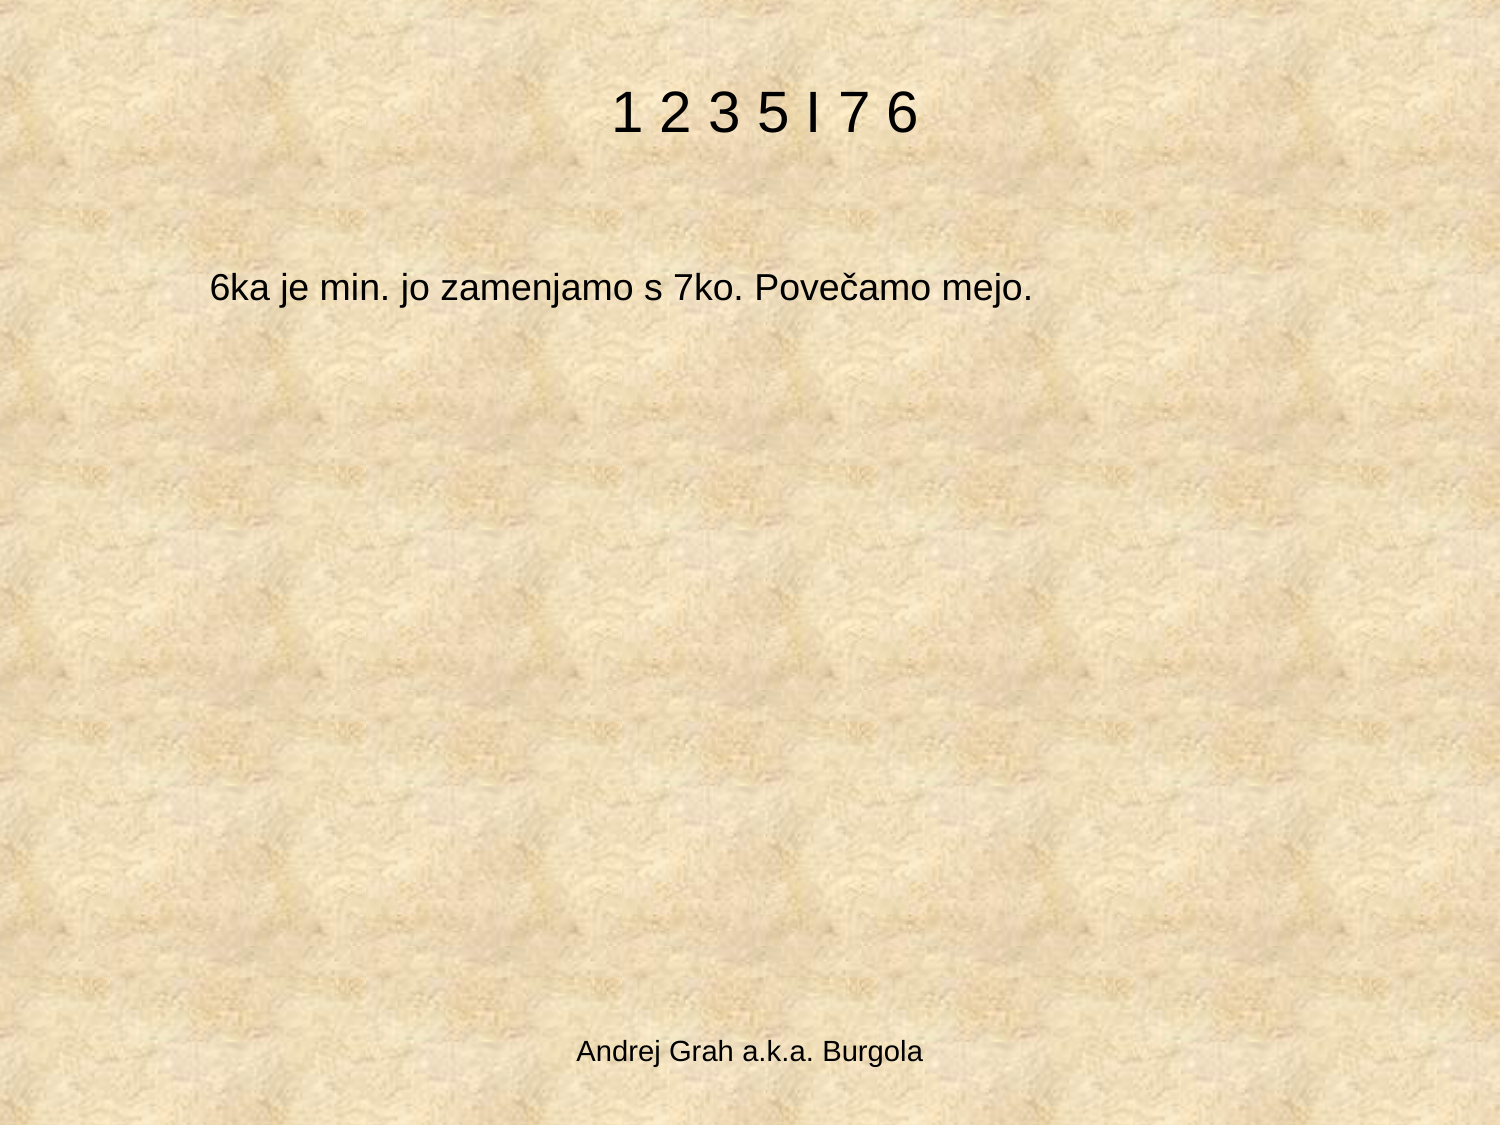

1 2 3 5 I 7 6
6ka je min. jo zamenjamo s 7ko. Povečamo mejo.
Andrej Grah a.k.a. Burgola